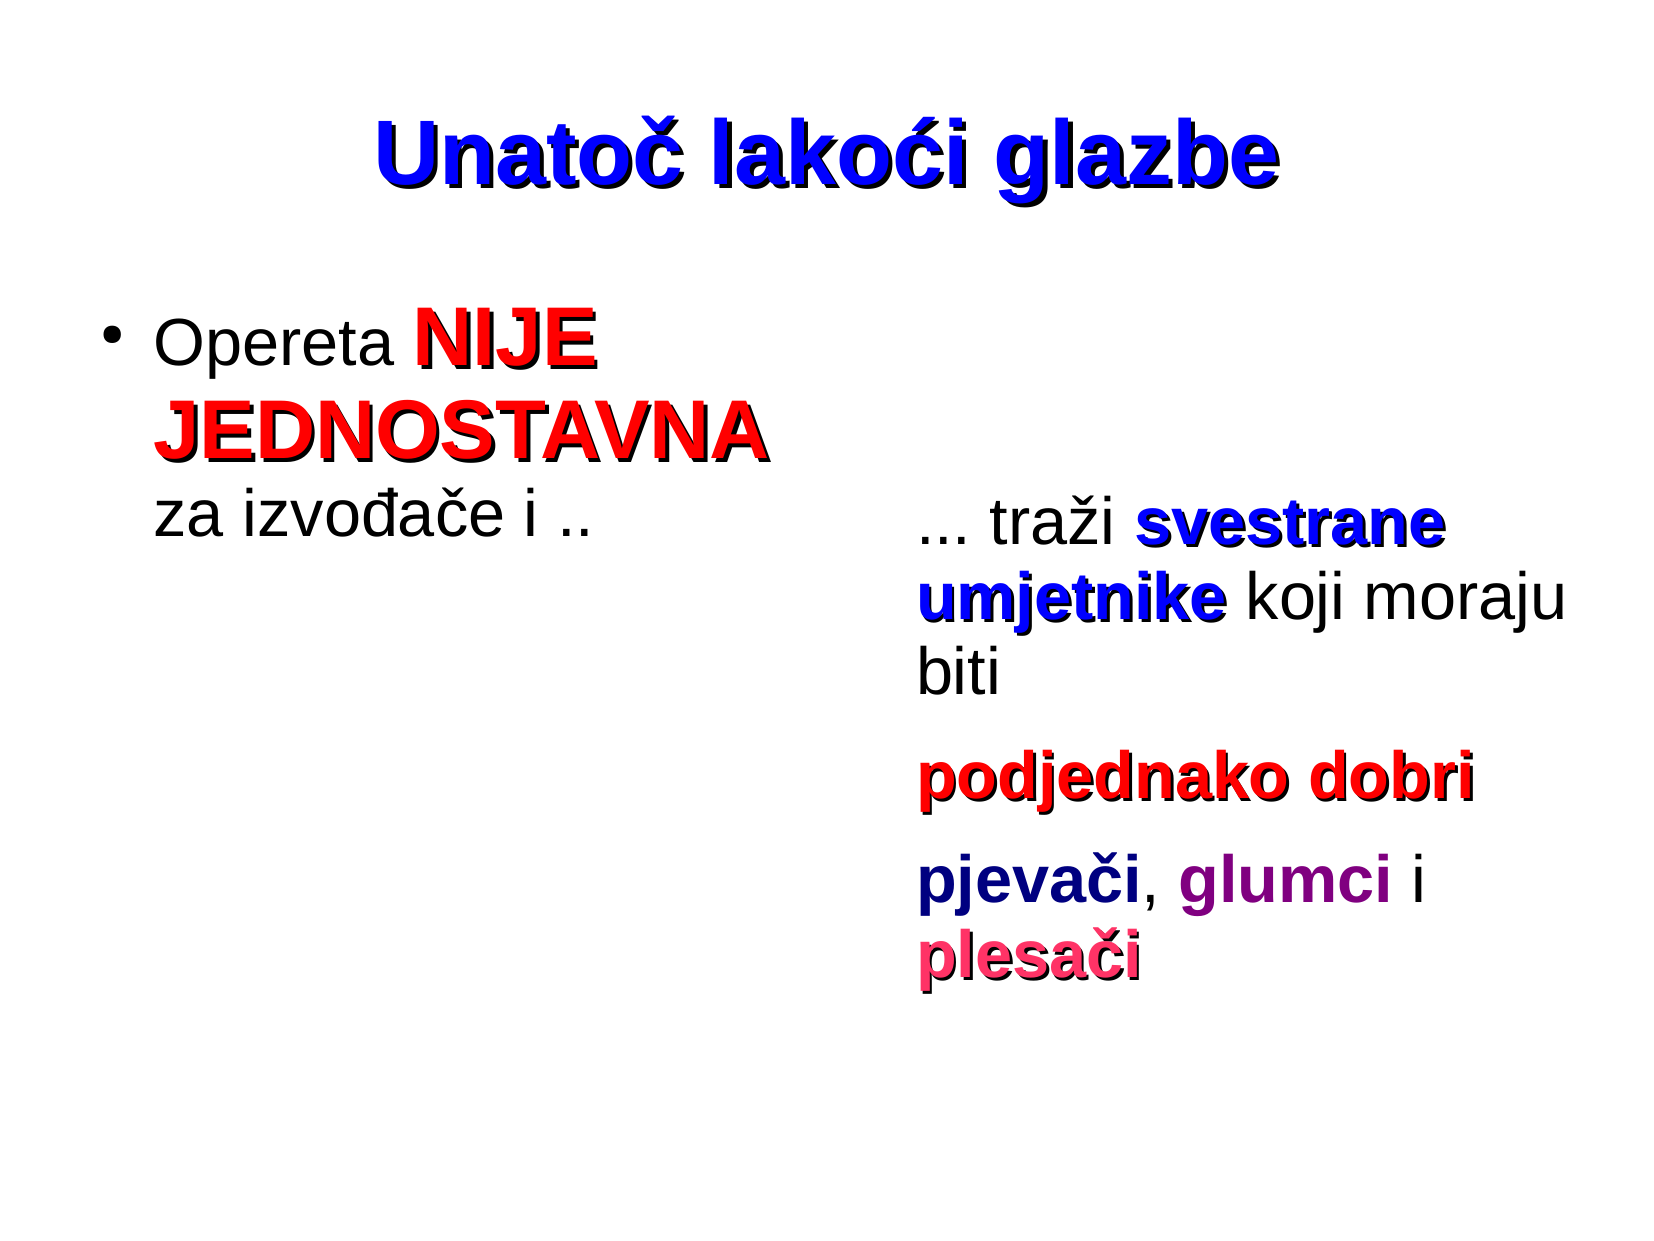

# Unatoč lakoći glazbe
Opereta NIJE JEDNOSTAVNA za izvođače i ..
... traži svestrane umjetnike koji moraju biti
podjednako dobri
pjevači, glumci i plesači